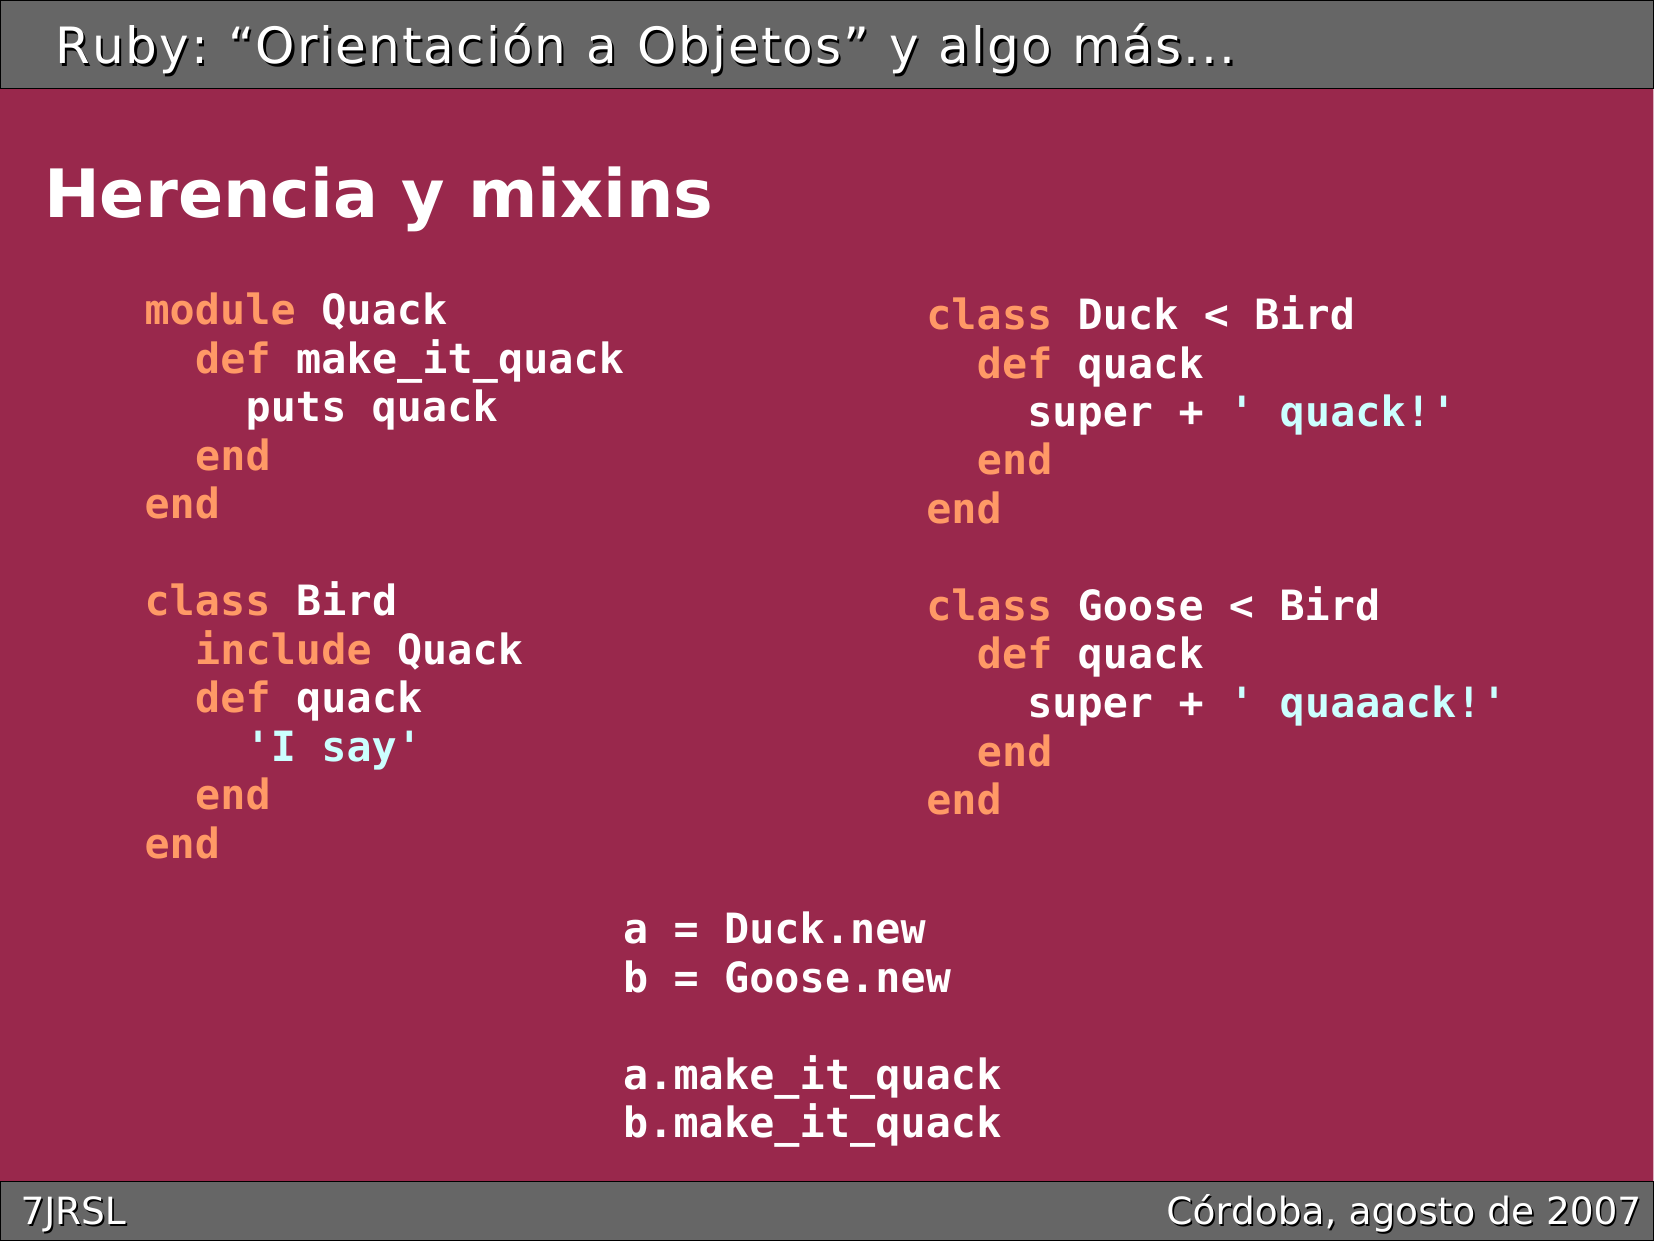

Ruby: “Orientación a Objetos” y algo más...
Herencia y mixins
module Quack
 def make_it_quack
 puts quack
 end
end
class Bird
 include Quack
 def quack
 'I say'
 end
end
class Duck < Bird
 def quack
 super + ' quack!'
 end
end
class Goose < Bird
 def quack
 super + ' quaaack!'
 end
end
a = Duck.new
b = Goose.new
a.make_it_quack
b.make_it_quack
7JRSL
Córdoba, agosto de 2007